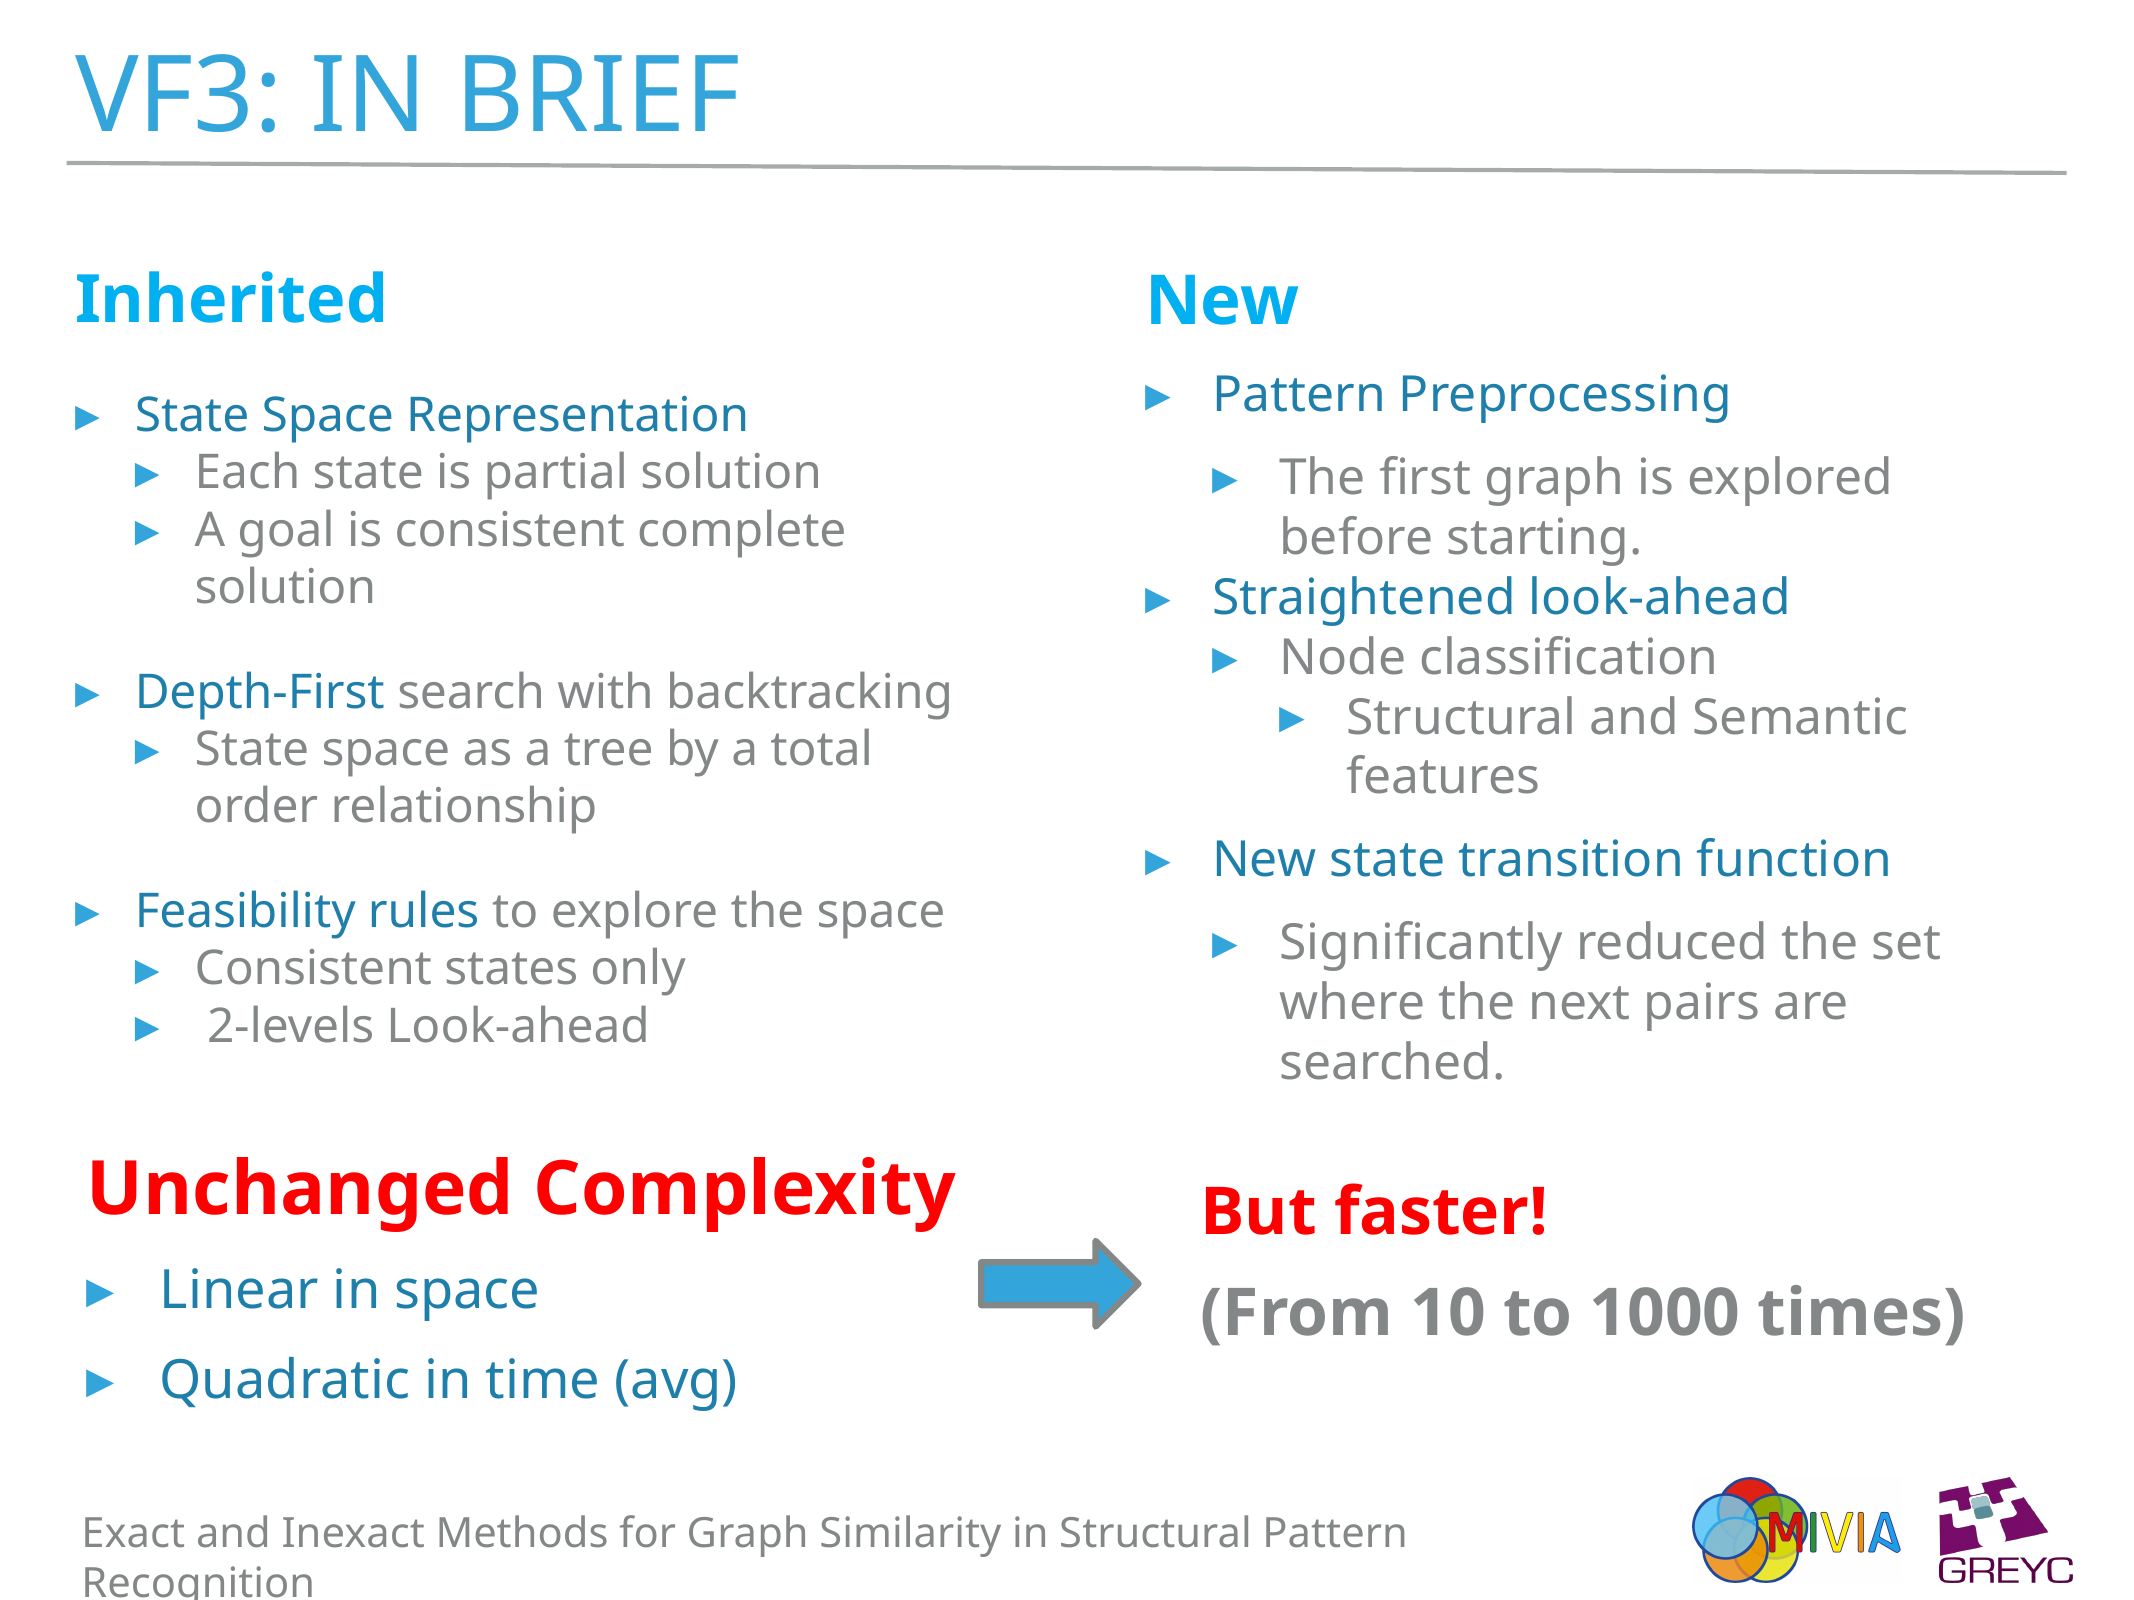

VF3: IN BRIEF
# Inherited
State Space Representation
Each state is partial solution
A goal is consistent complete solution
Depth-First search with backtracking
State space as a tree by a total order relationship
Feasibility rules to explore the space
Consistent states only
 2-levels Look-ahead
New
Pattern Preprocessing
The first graph is explored before starting.
Straightened look-ahead
Node classification
Structural and Semantic features
New state transition function
Significantly reduced the set where the next pairs are searched.
Unchanged Complexity
Linear in space
Quadratic in time (avg)
But faster!
(From 10 to 1000 times)